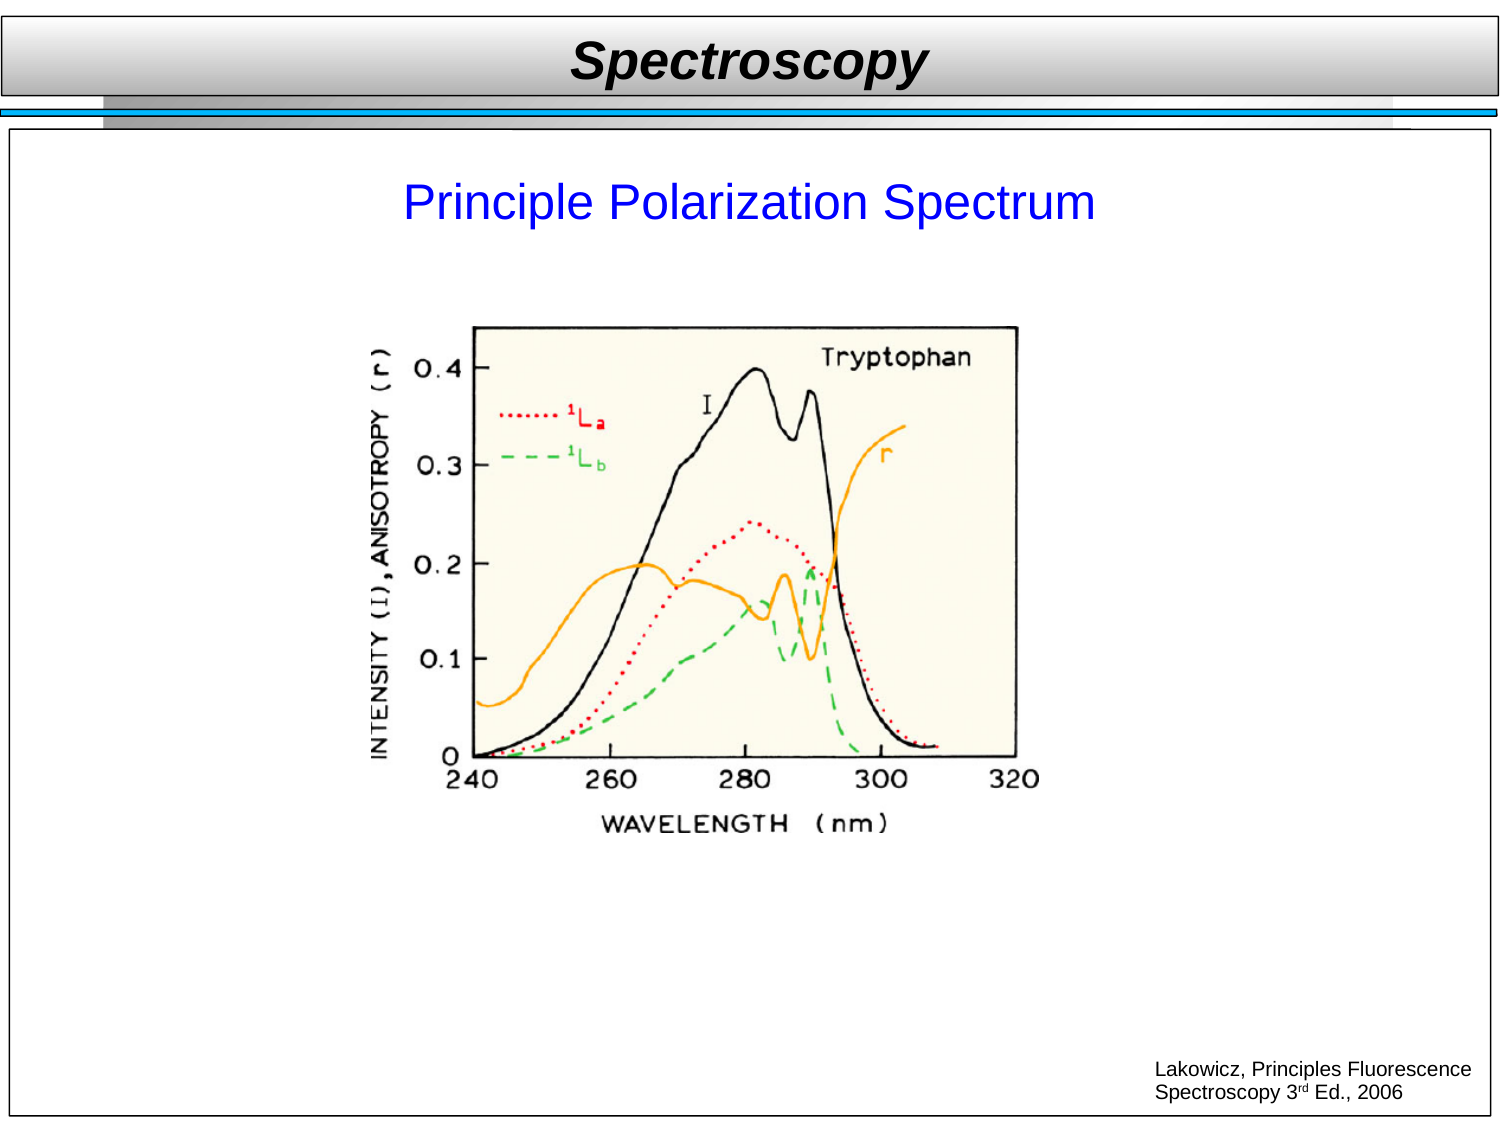

Spectroscopy
# Principle Polarization Spectrum
Lakowicz, Principles Fluorescence Spectroscopy 3rd Ed., 2006